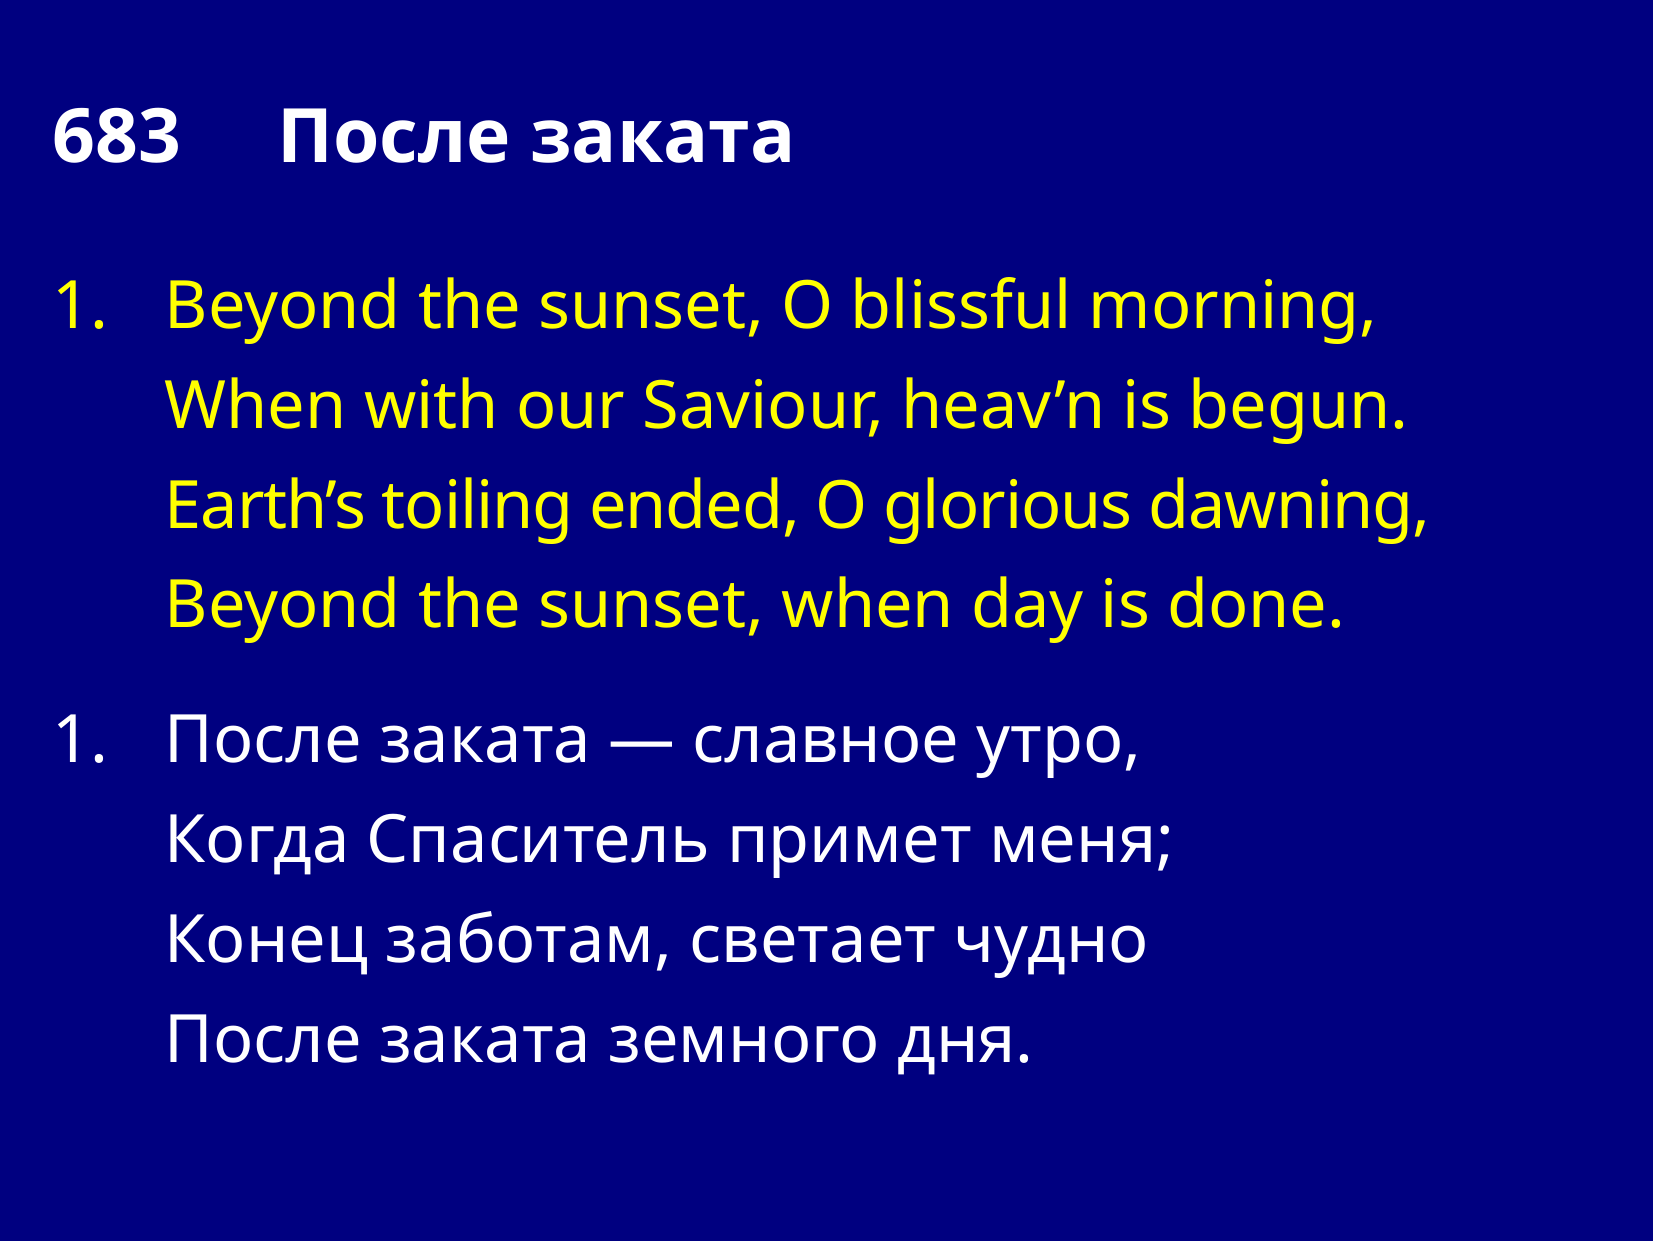

683	После заката
1.	Beyond the sunset, O blissful morning,
	When with our Saviour, heav’n is begun.
	Earth’s toiling ended, O glorious dawning,
	Beyond the sunset, when day is done.
1.	После заката — славное утро,
	Когда Спаситель примет меня;
	Конец заботам, светает чудно
	После заката земного дня.